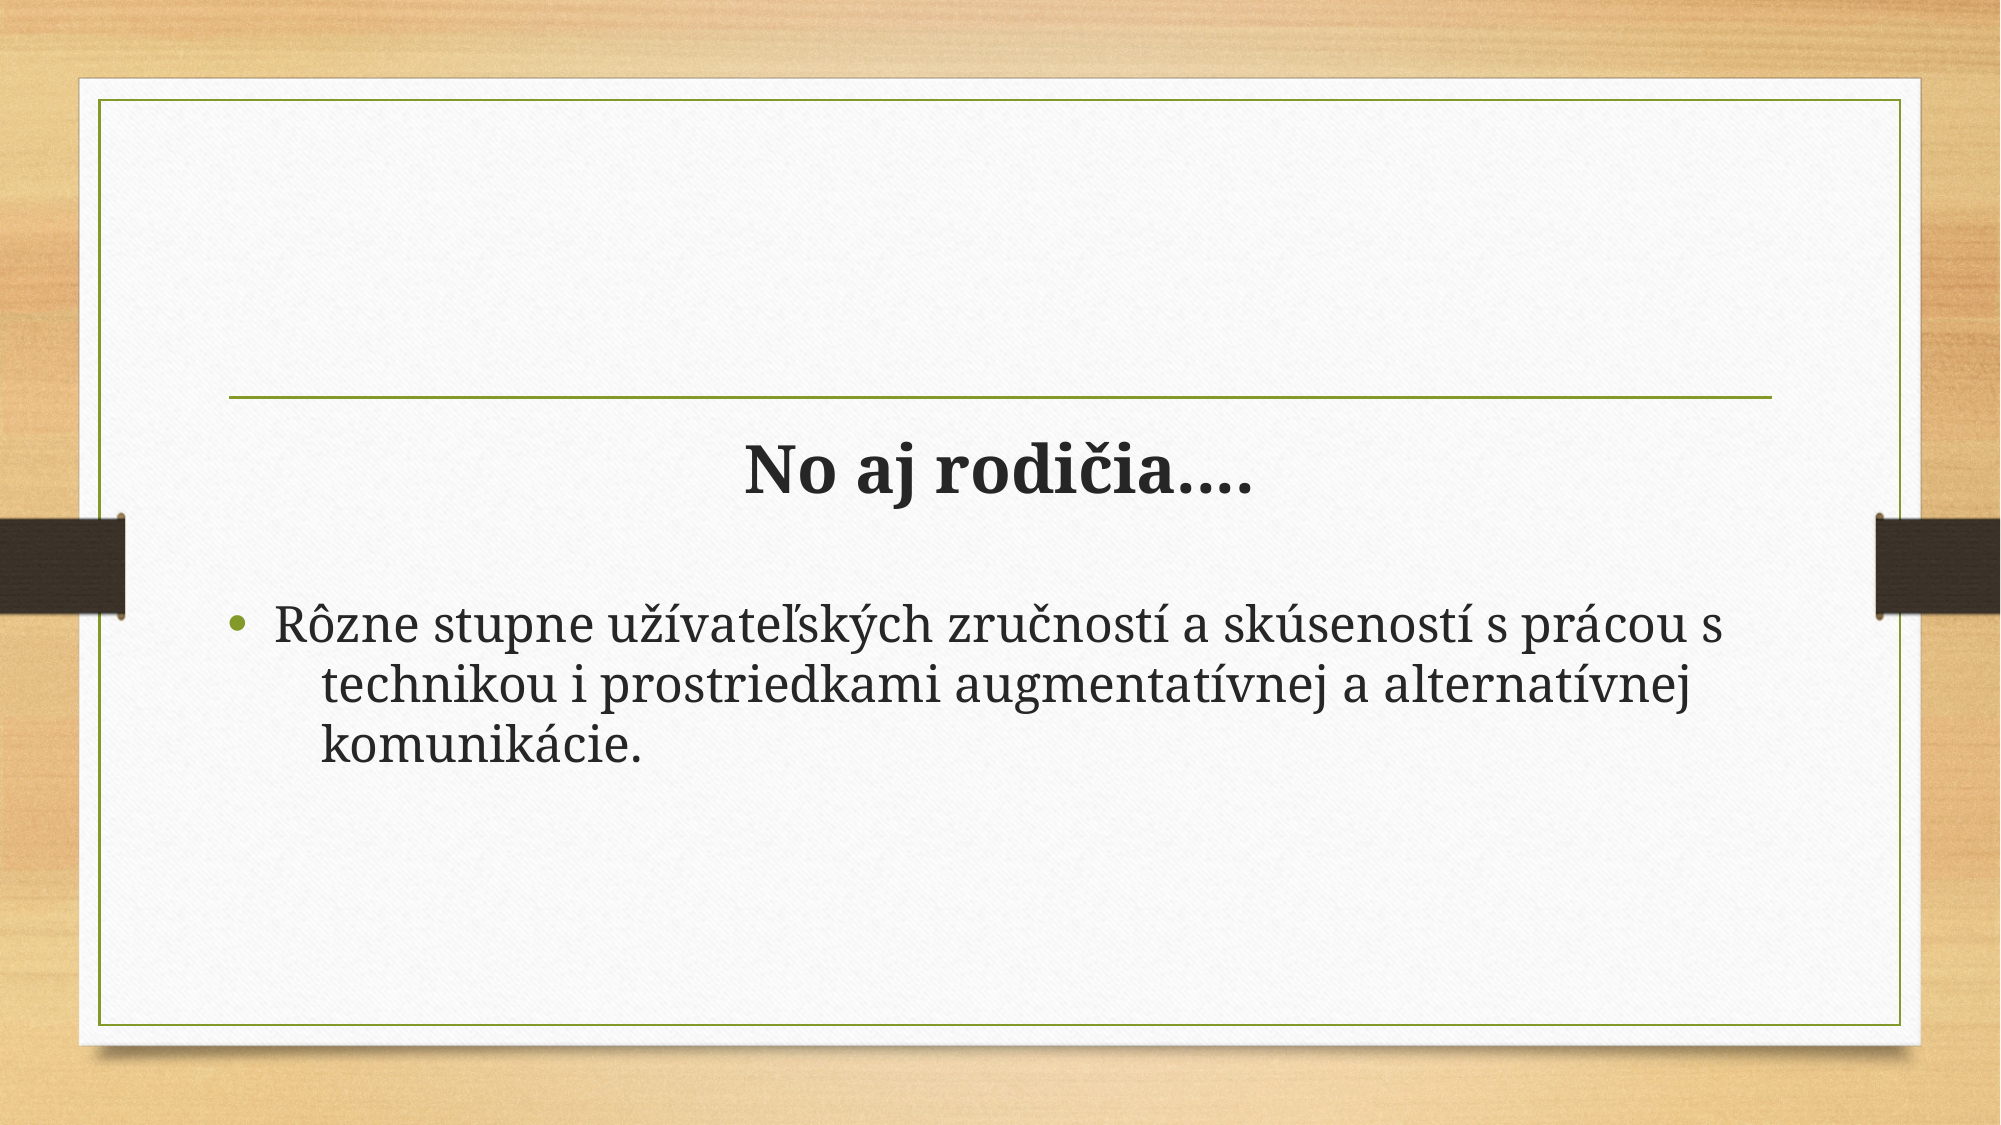

# No aj rodičia....
Rôzne stupne užívateľských zručností a skúseností s prácou s technikou i prostriedkami augmentatívnej a alternatívnej komunikácie.